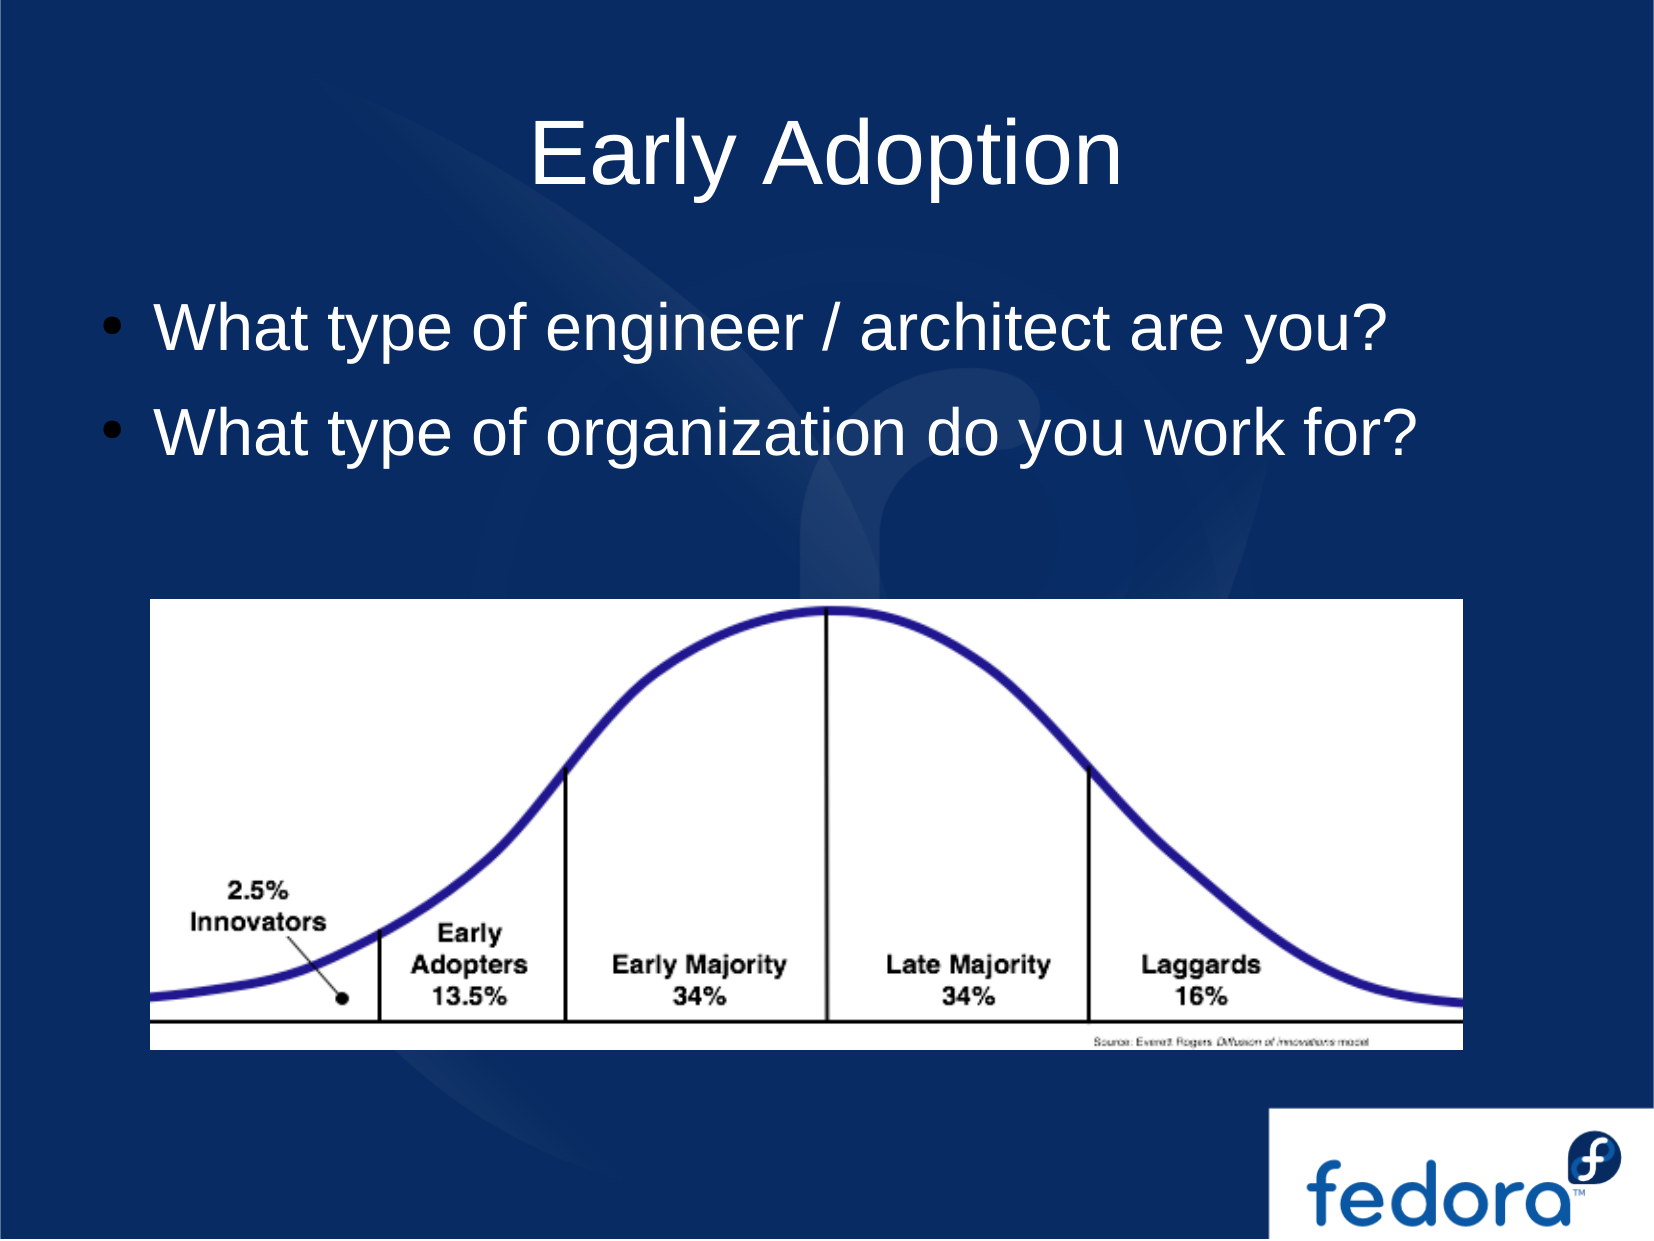

# Early Adoption
What type of engineer / architect are you?
What type of organization do you work for?